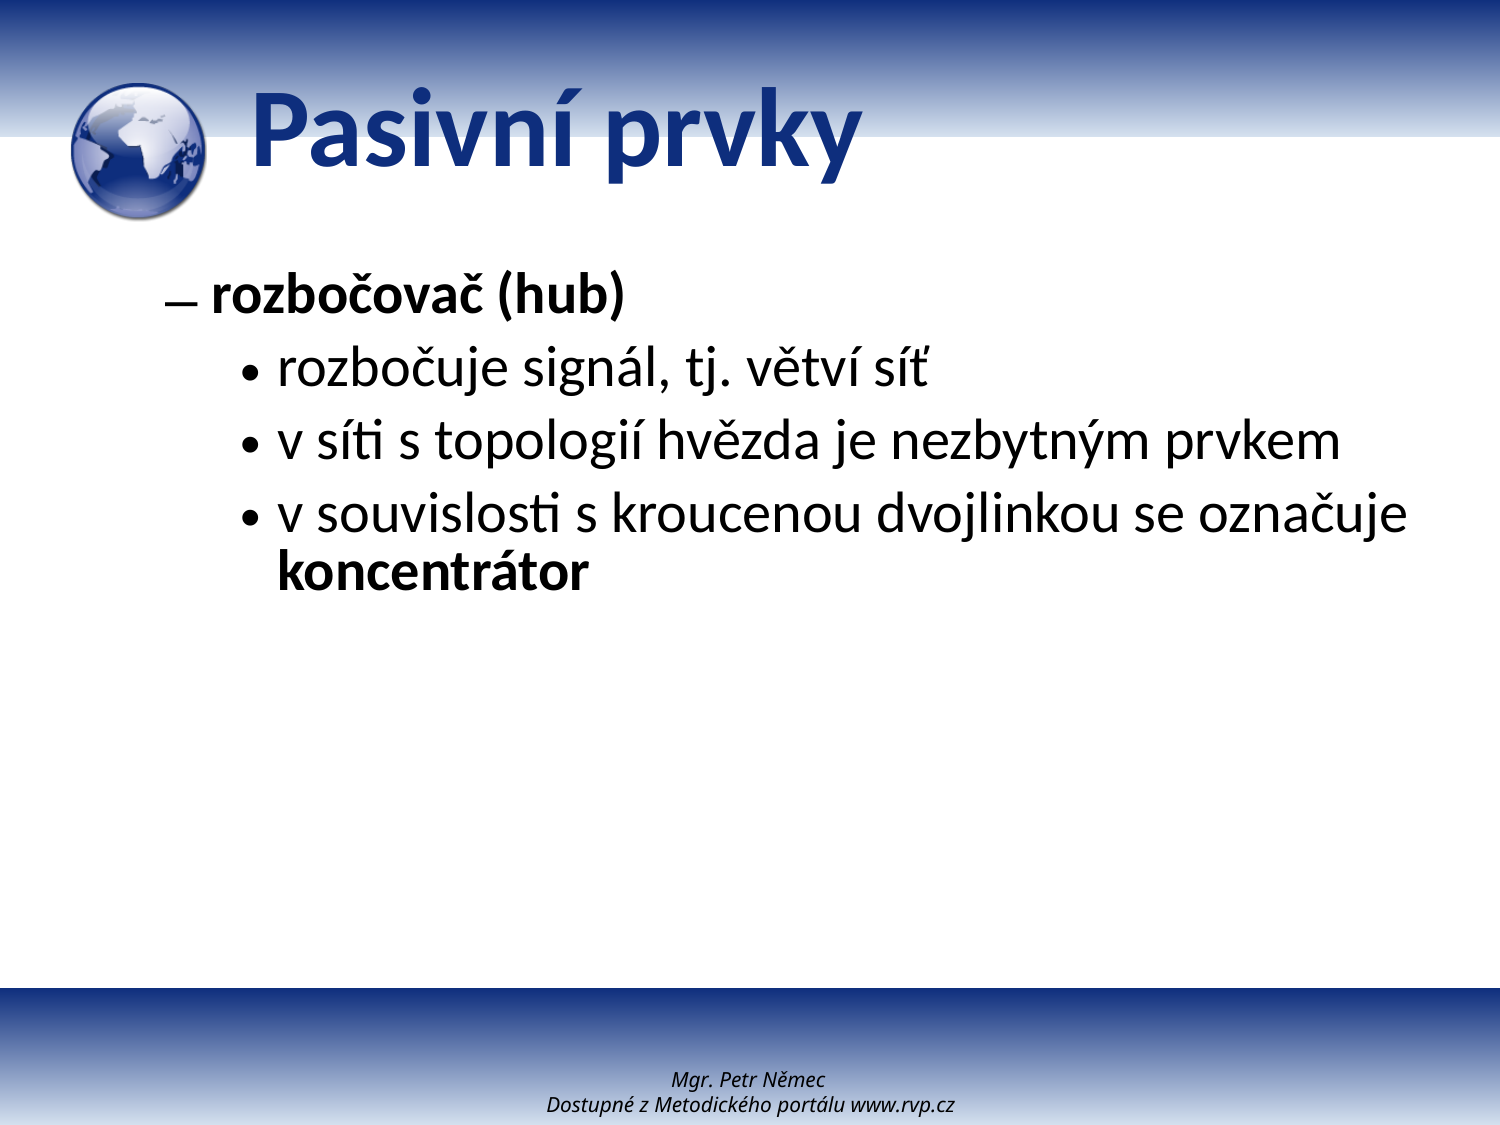

# Pasivní prvky
rozbočovač (hub)
rozbočuje signál, tj. větví síť
v síti s topologií hvězda je nezbytným prvkem
v souvislosti s kroucenou dvojlinkou se označuje koncentrátor